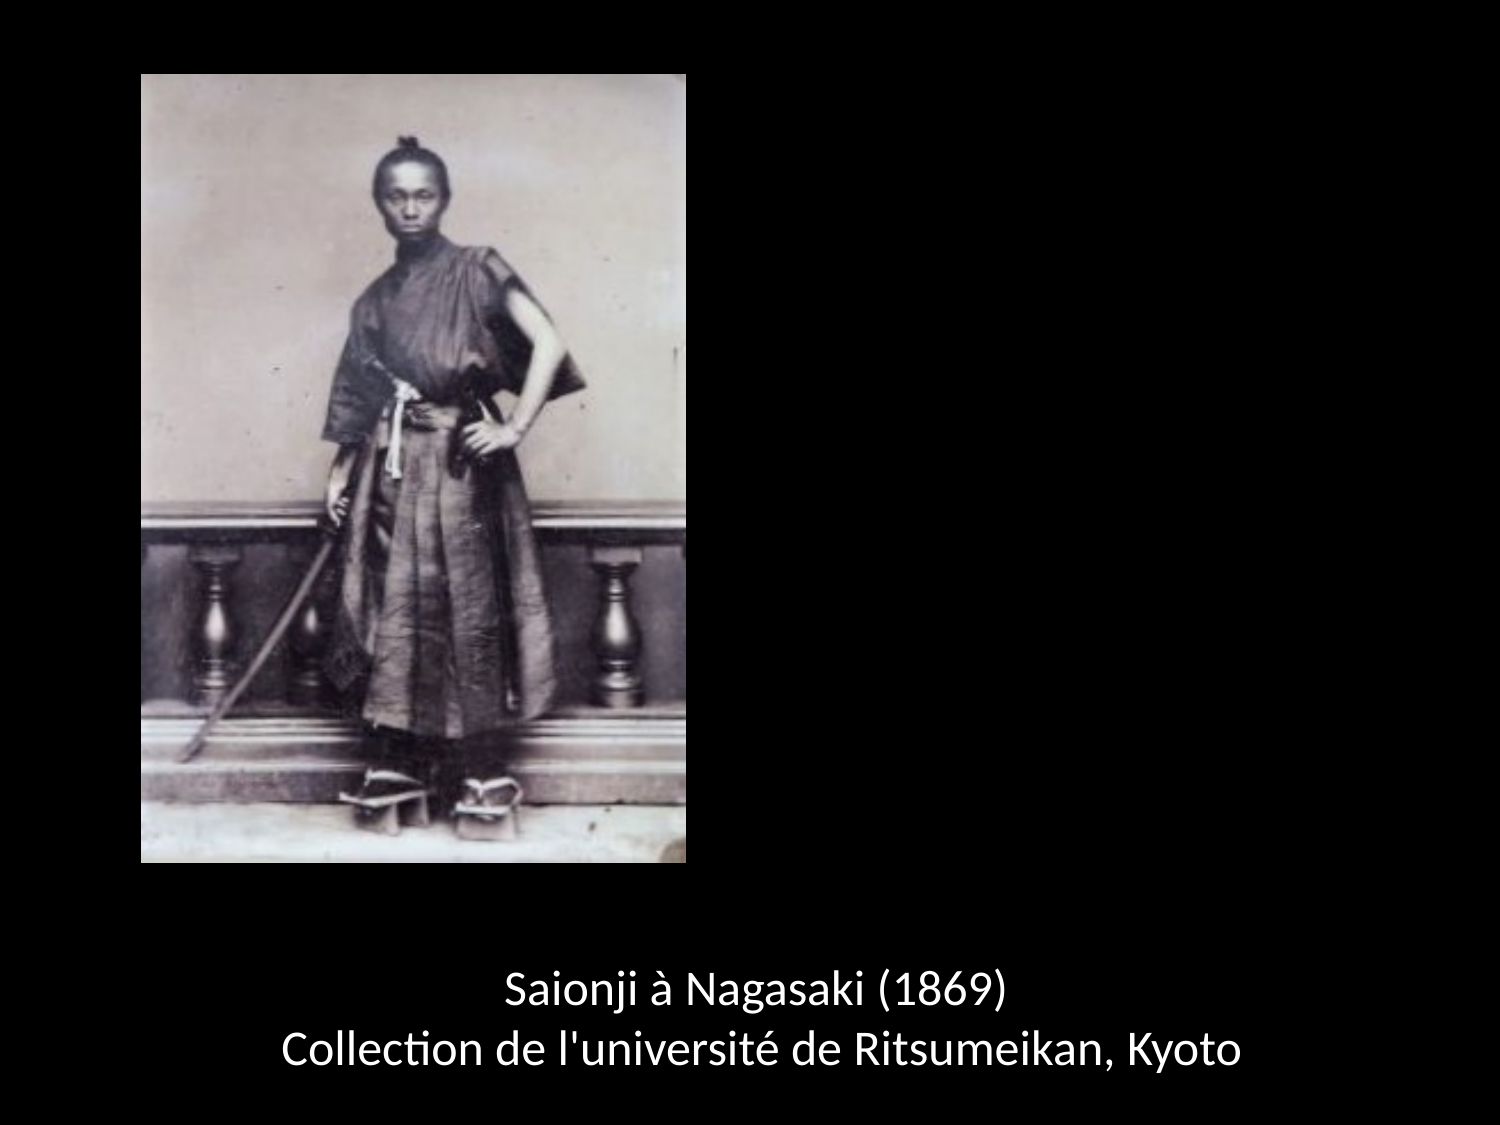

# Saionji à Nagasaki (1869) Collection de l'université de Ritsumeikan, Kyoto